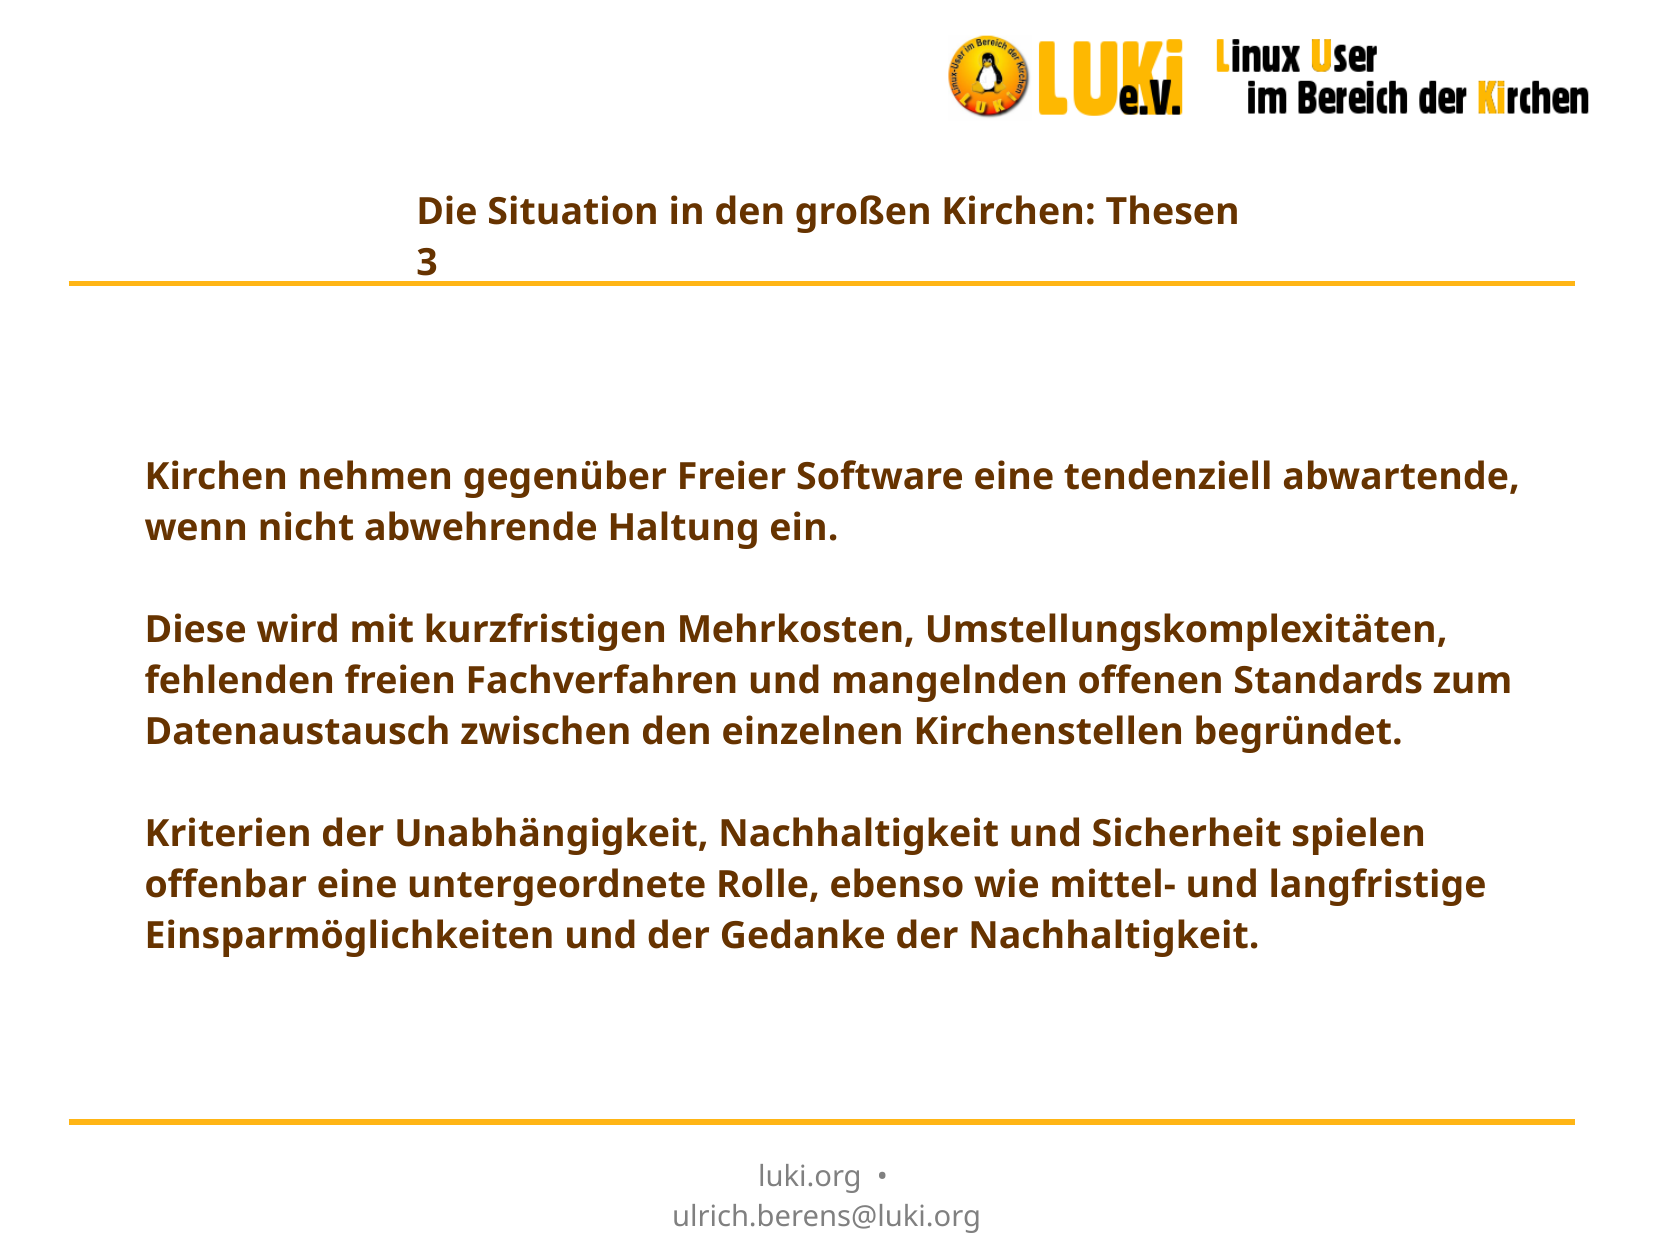

Die Situation in den großen Kirchen: Thesen 3
Kirchen nehmen gegenüber Freier Software eine tendenziell abwartende, wenn nicht abwehrende Haltung ein.
Diese wird mit kurzfristigen Mehrkosten, Umstellungskomplexitäten, fehlenden freien Fachverfahren und mangelnden offenen Standards zum Datenaustausch zwischen den einzelnen Kirchenstellen begründet.
Kriterien der Unabhängigkeit, Nachhaltigkeit und Sicherheit spielen offenbar eine untergeordnete Rolle, ebenso wie mittel- und langfristige Einsparmöglichkeiten und der Gedanke der Nachhaltigkeit.
luki.org • ulrich.berens@luki.org